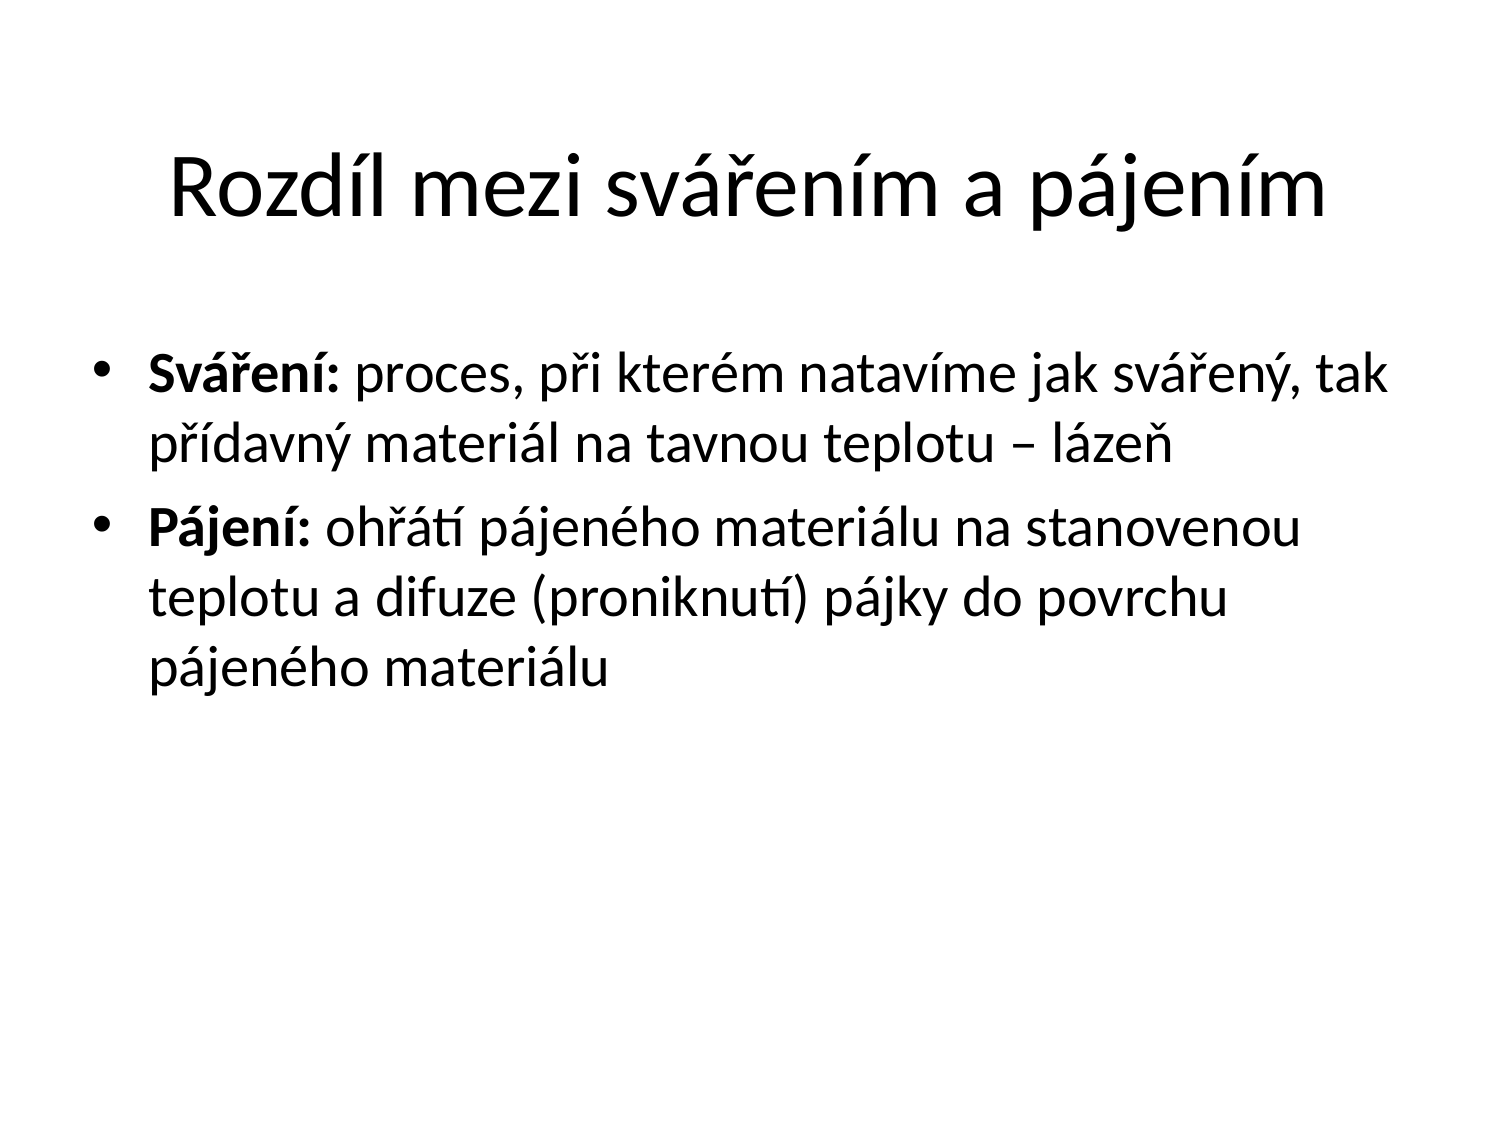

# Rozdíl mezi svářením a pájením
Sváření: proces, při kterém natavíme jak svářený, tak přídavný materiál na tavnou teplotu – lázeň
Pájení: ohřátí pájeného materiálu na stanovenou teplotu a difuze (proniknutí) pájky do povrchu pájeného materiálu